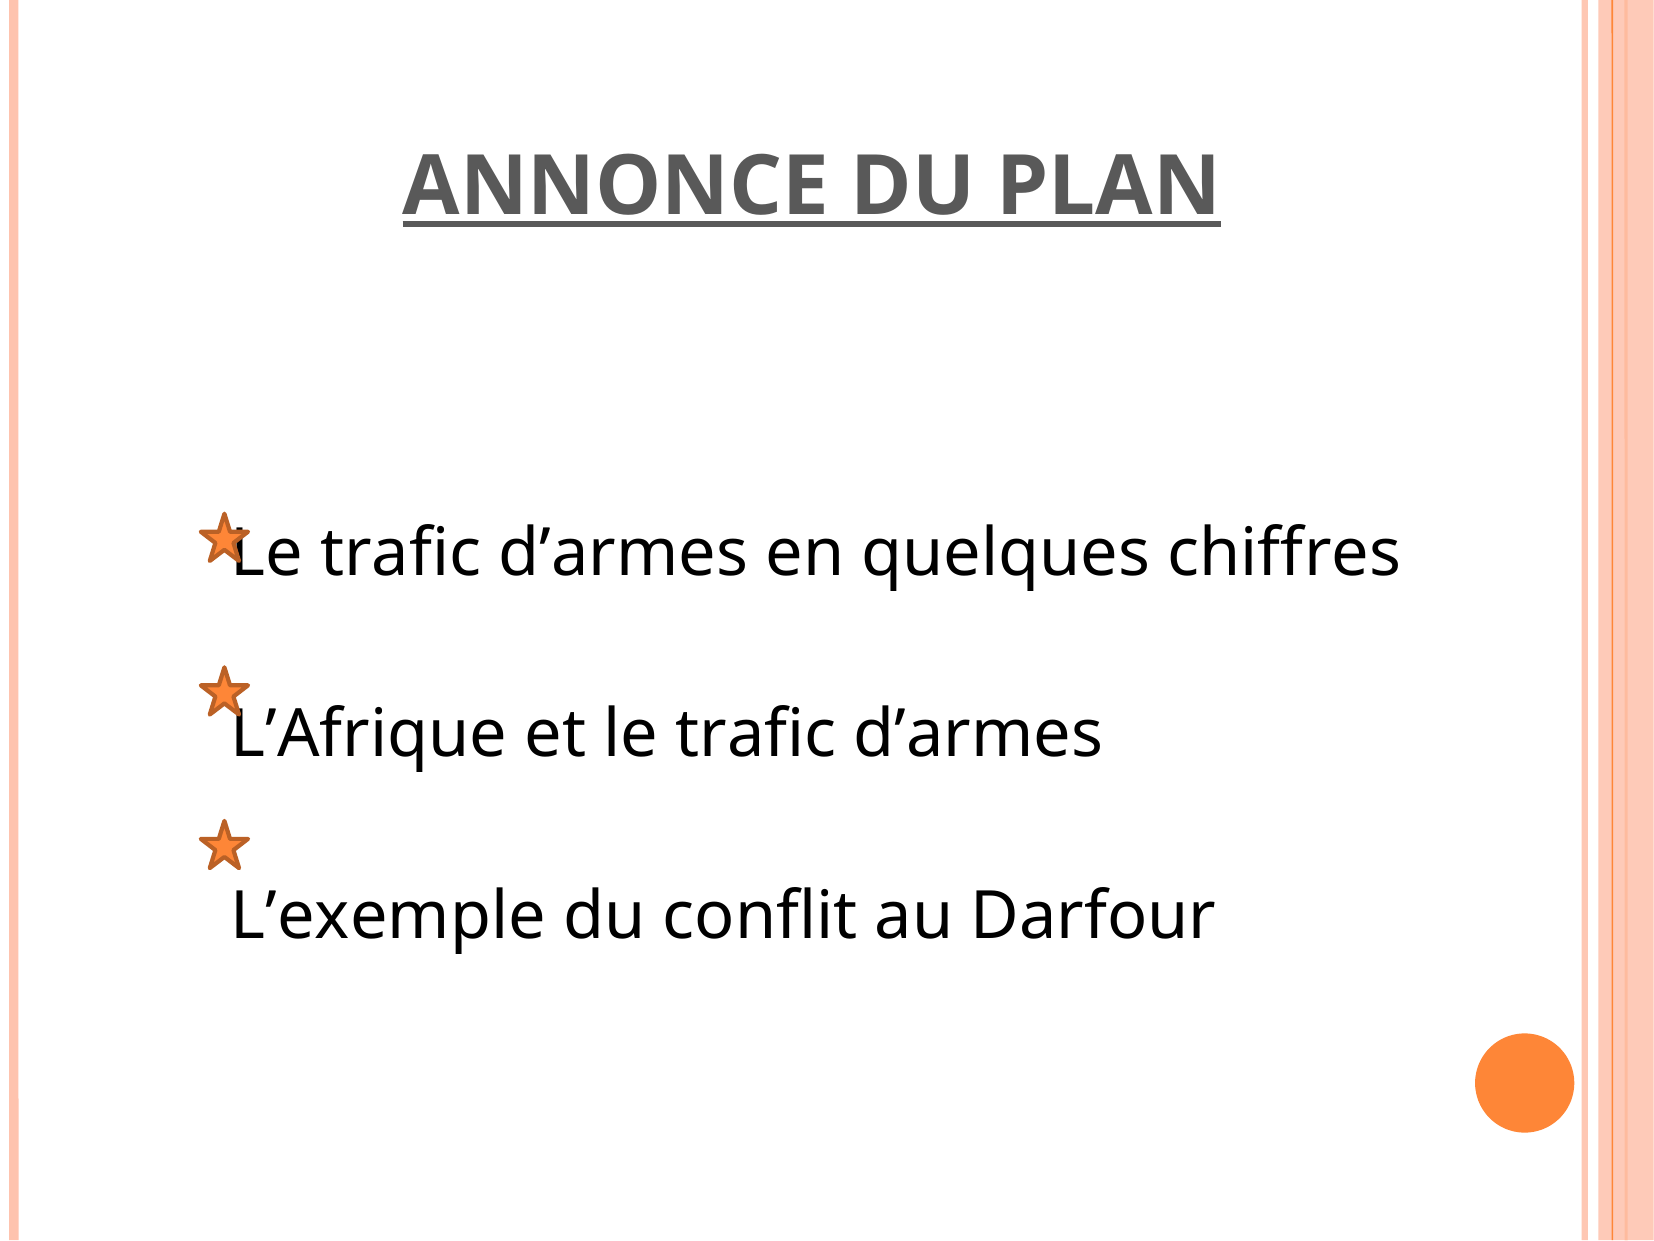

ANNONCE DU PLAN
	Le trafic d’armes en quelques chiffres
	L’Afrique et le trafic d’armes
	L’exemple du conflit au Darfour